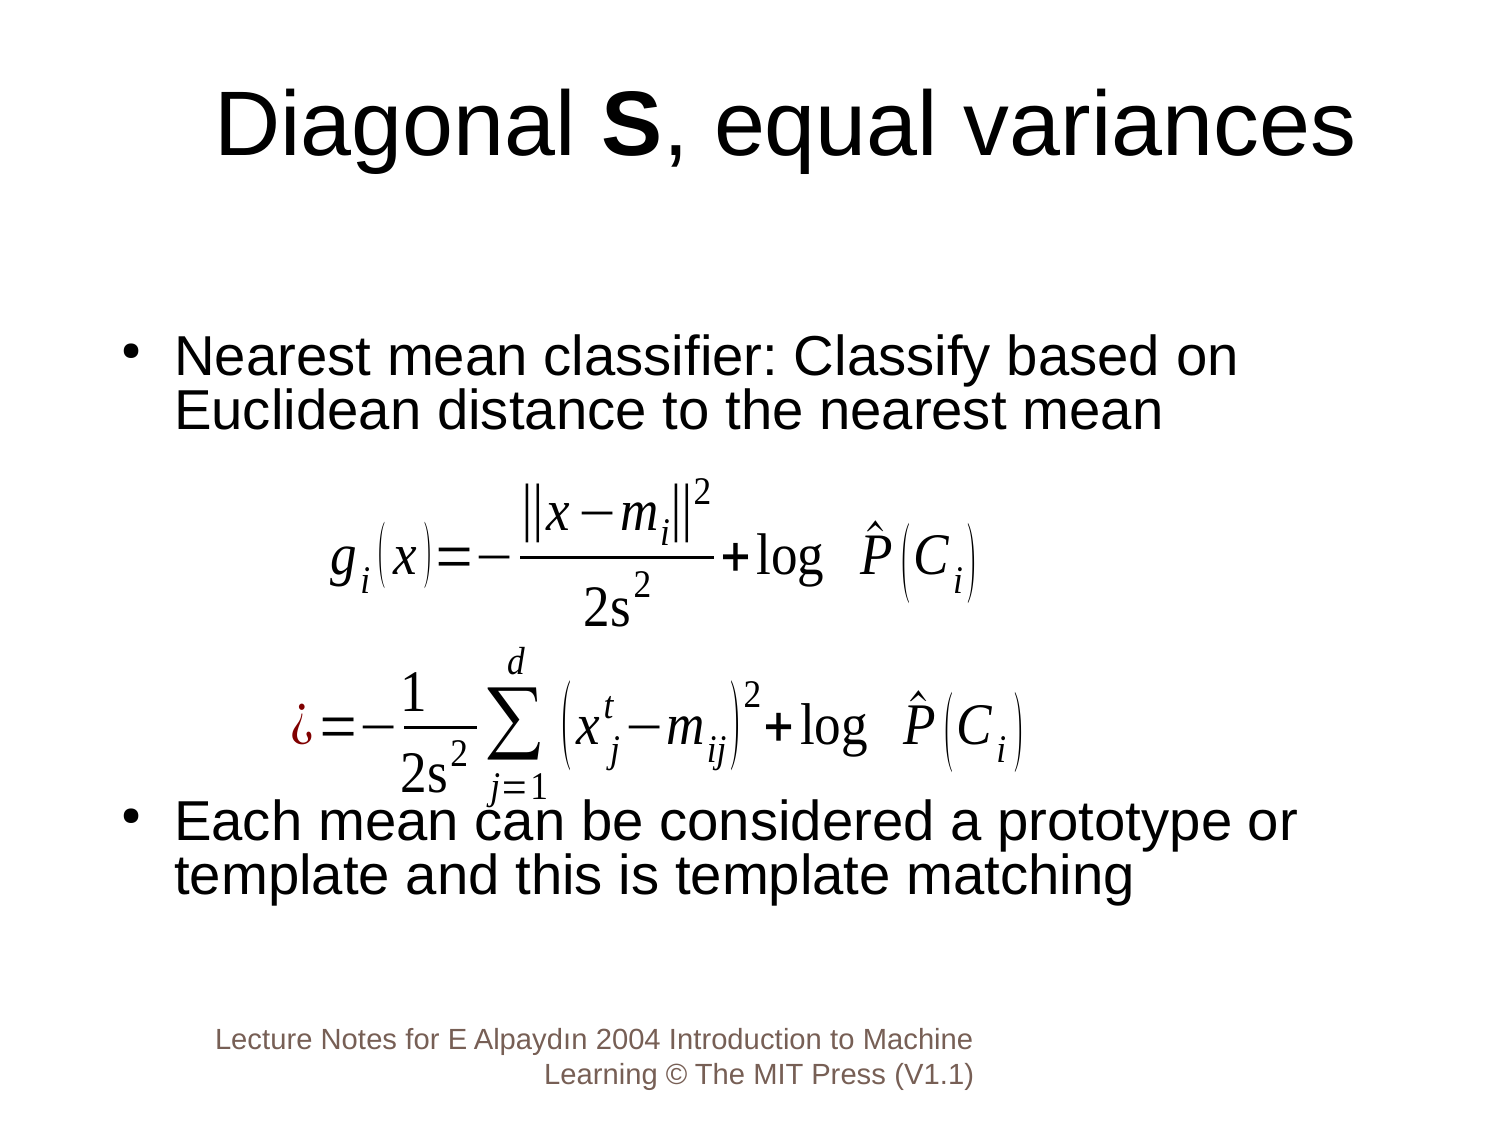

# Diagonal S, equal variances
Nearest mean classifier: Classify based on Euclidean distance to the nearest mean
Each mean can be considered a prototype or template and this is template matching
Lecture Notes for E Alpaydın 2004 Introduction to Machine Learning © The MIT Press (V1.1)